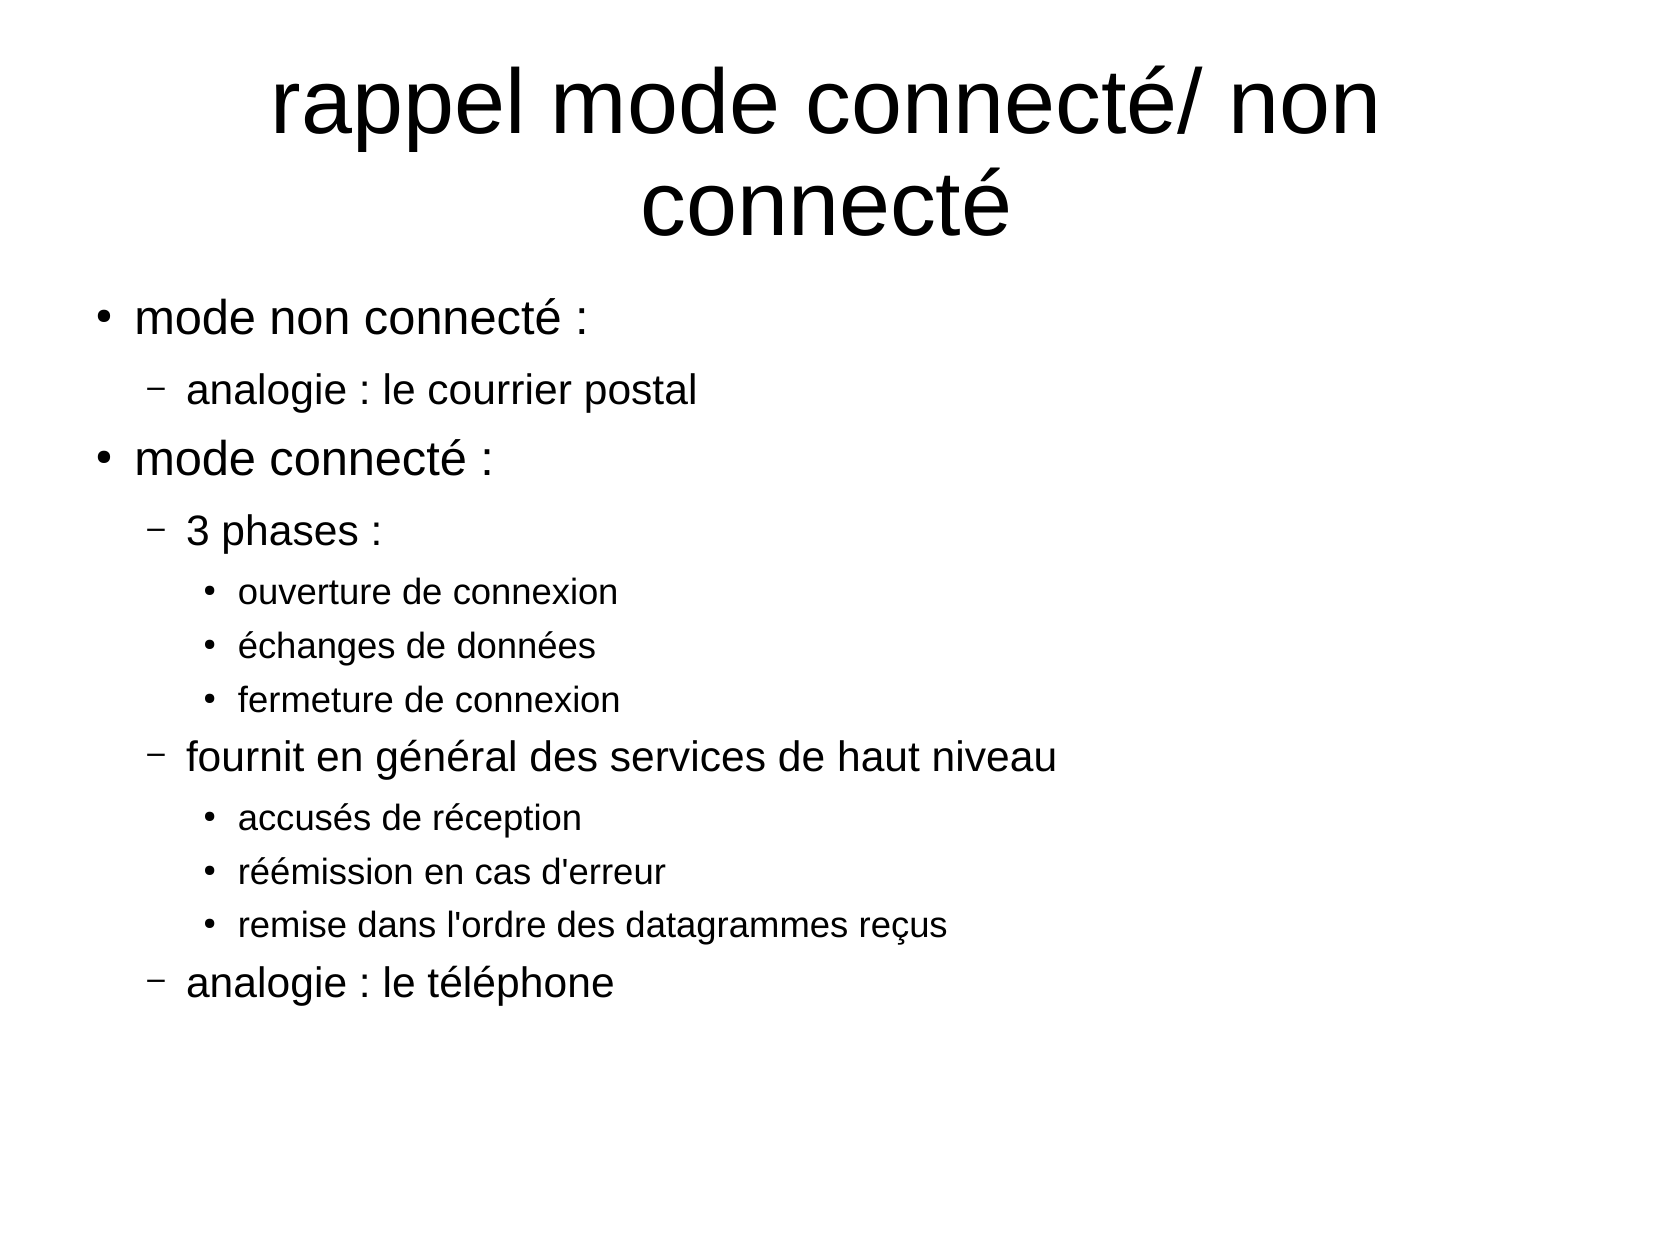

# rappel mode connecté/ non connecté
mode non connecté :
analogie : le courrier postal
mode connecté :
3 phases :
ouverture de connexion
échanges de données
fermeture de connexion
fournit en général des services de haut niveau
accusés de réception
réémission en cas d'erreur
remise dans l'ordre des datagrammes reçus
analogie : le téléphone